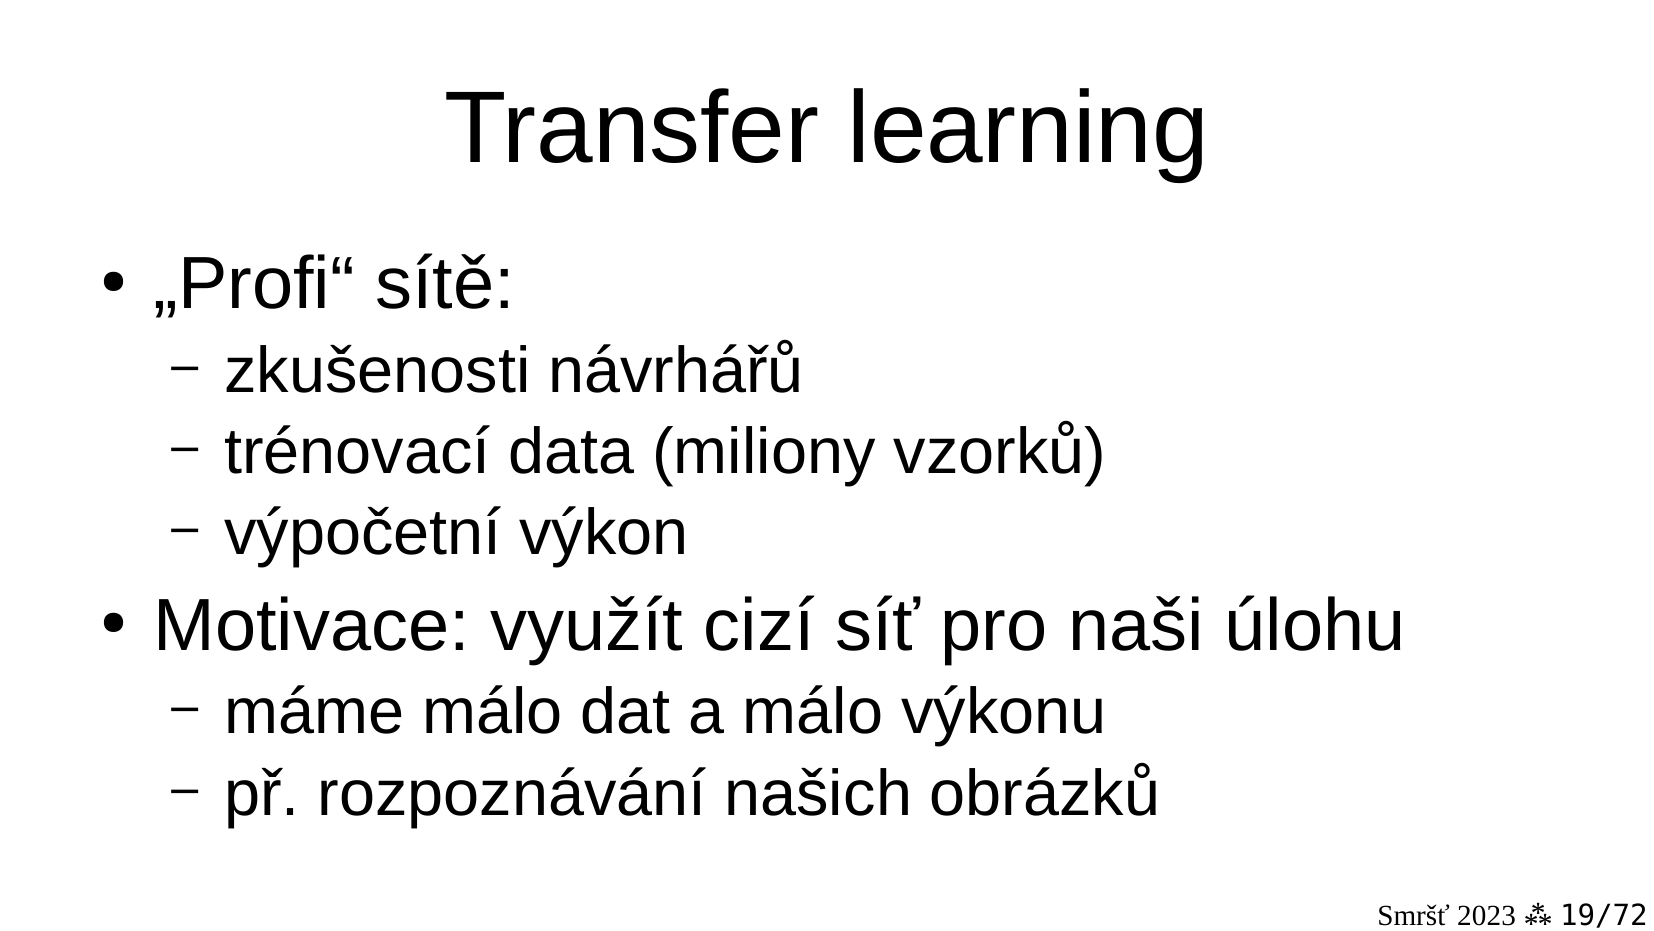

# Transfer learning
„Profi“ sítě:
zkušenosti návrhářů
trénovací data (miliony vzorků)
výpočetní výkon
Motivace: využít cizí síť pro naši úlohu
máme málo dat a málo výkonu
př. rozpoznávání našich obrázků
19